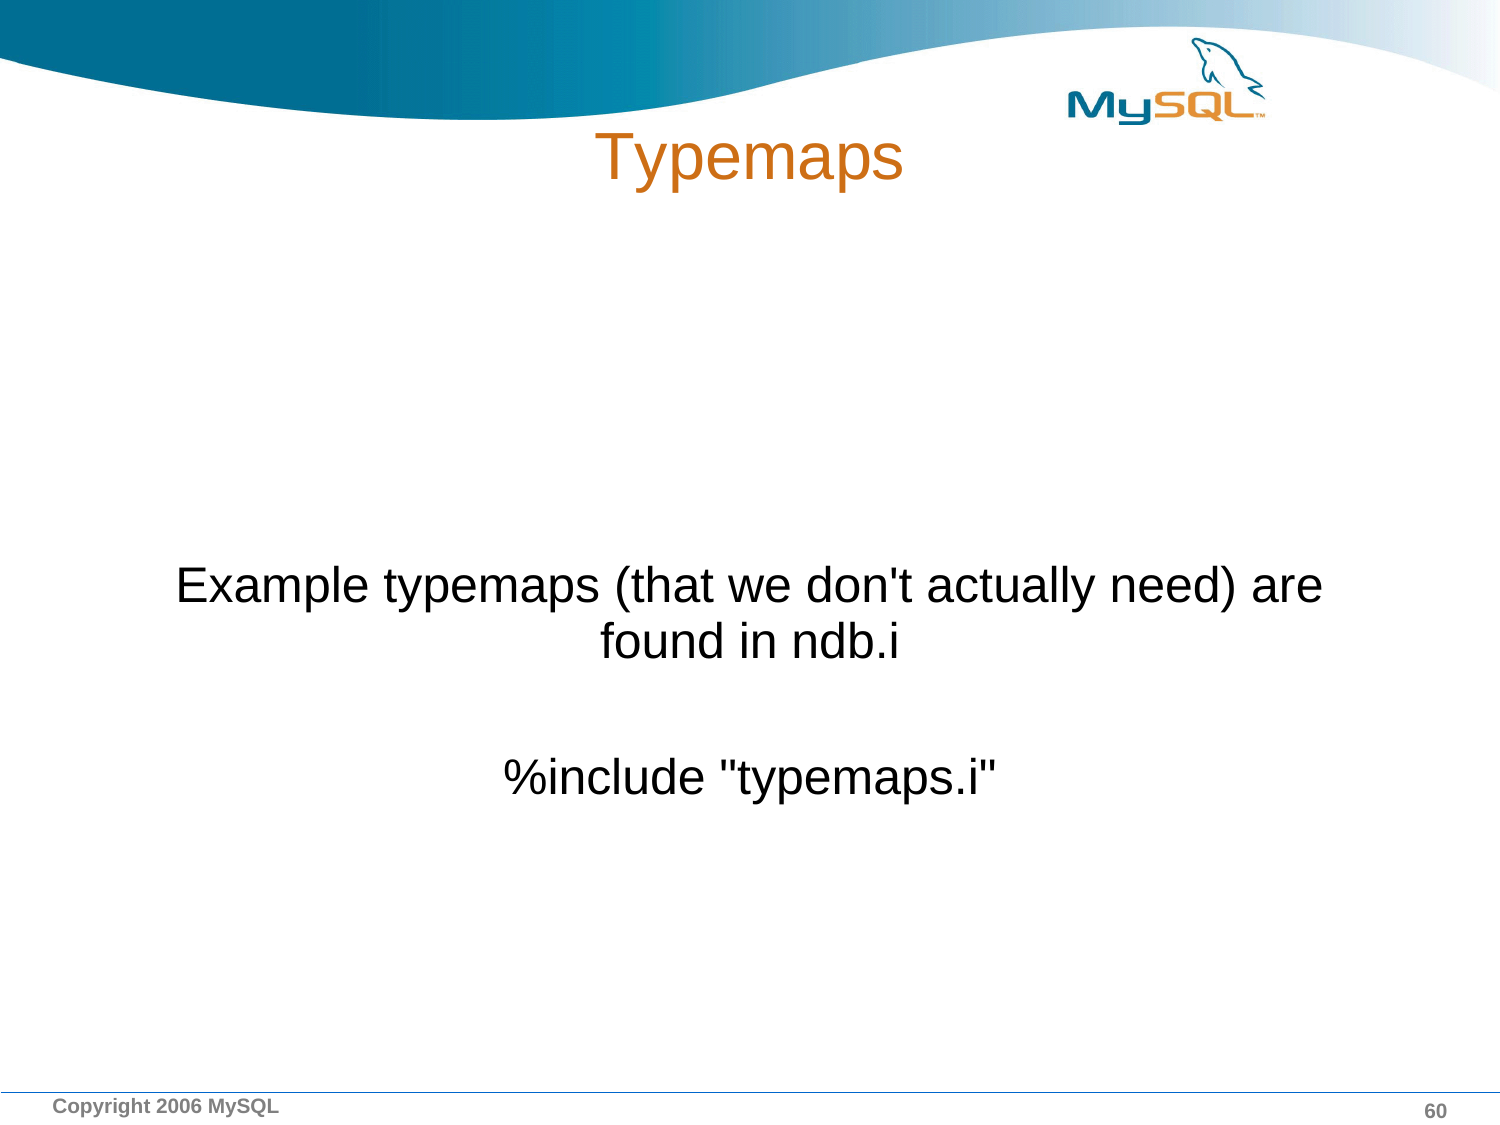

# Typemaps
Example typemaps (that we don't actually need) are found in ndb.i
%include "typemaps.i"